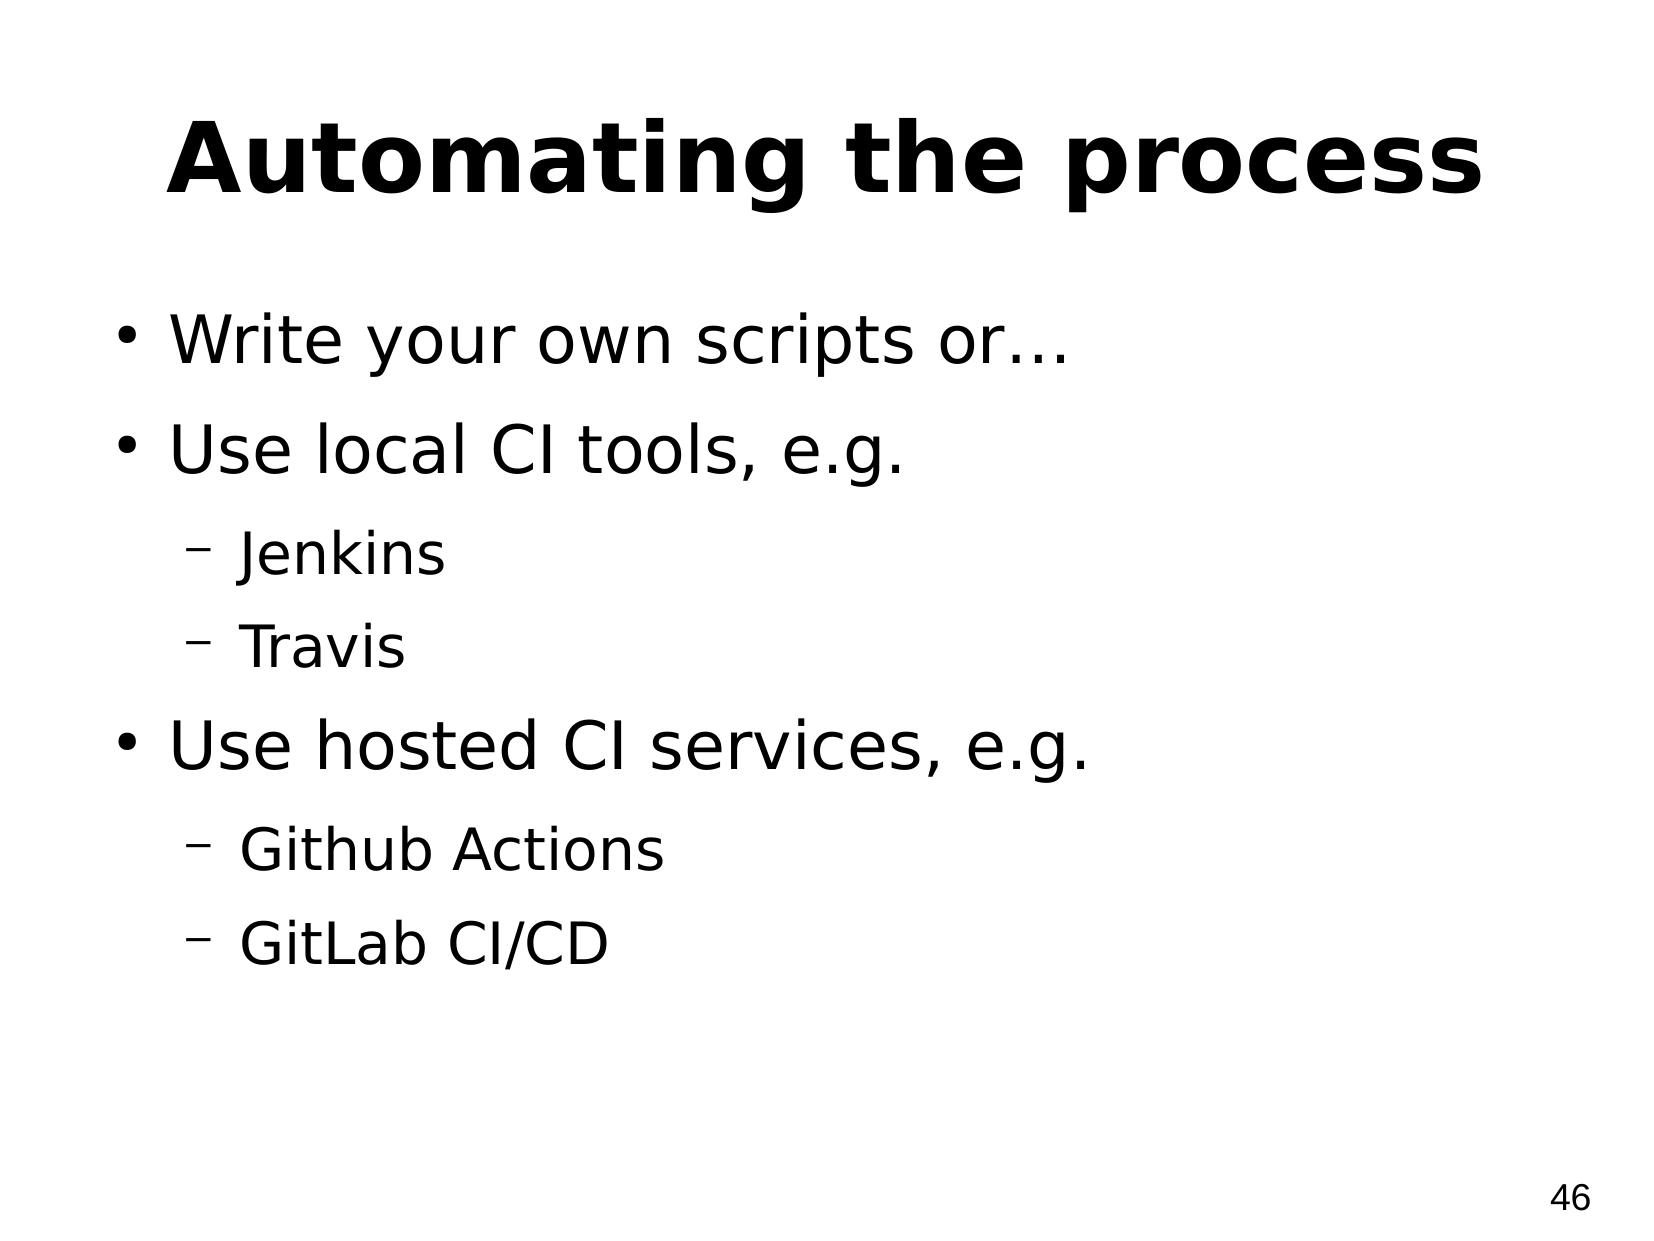

# Automating the process
Write your own scripts or…
Use local CI tools, e.g.
Jenkins
Travis
Use hosted CI services, e.g.
Github Actions
GitLab CI/CD
Jenkins
Travis